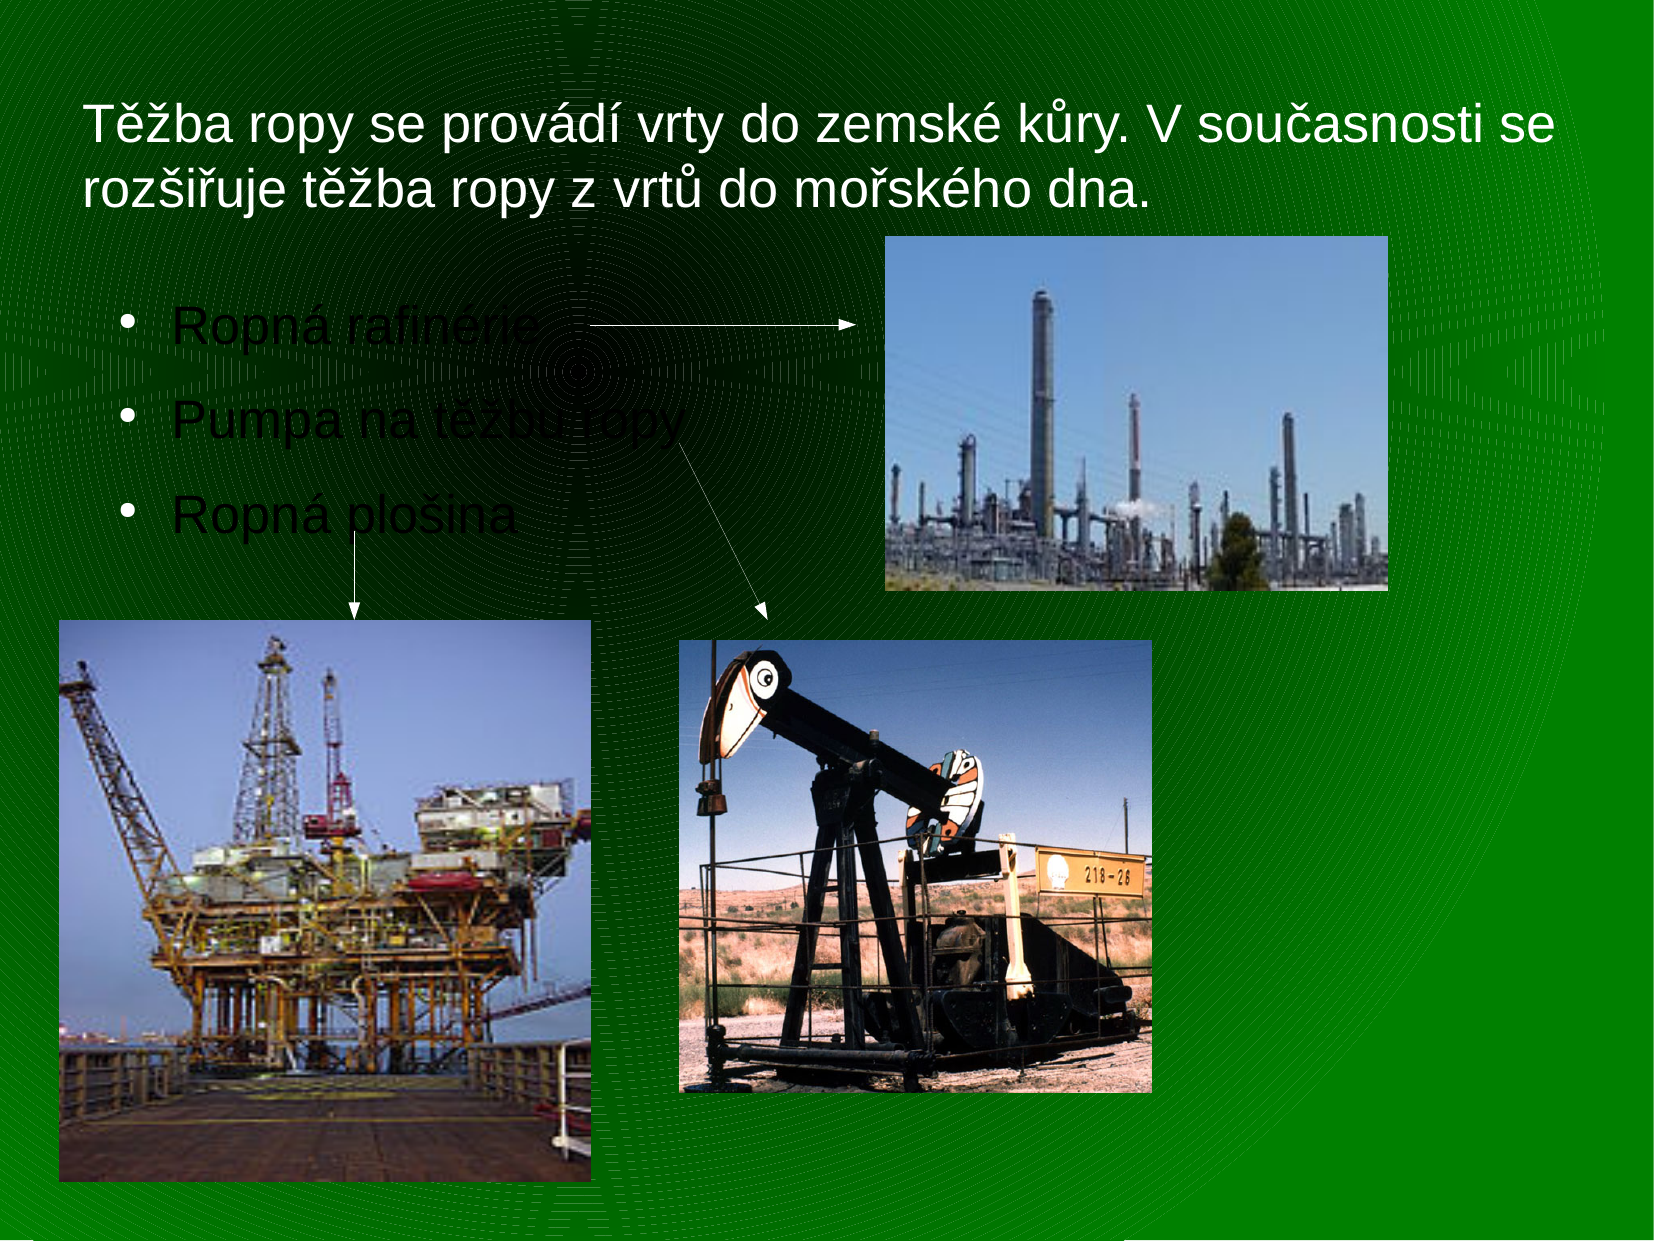

# Těžba ropy se provádí vrty do zemské kůry. V současnosti se rozšiřuje těžba ropy z vrtů do mořského dna.
Ropná rafinérie
Pumpa na těžbu ropy
Ropná plošina